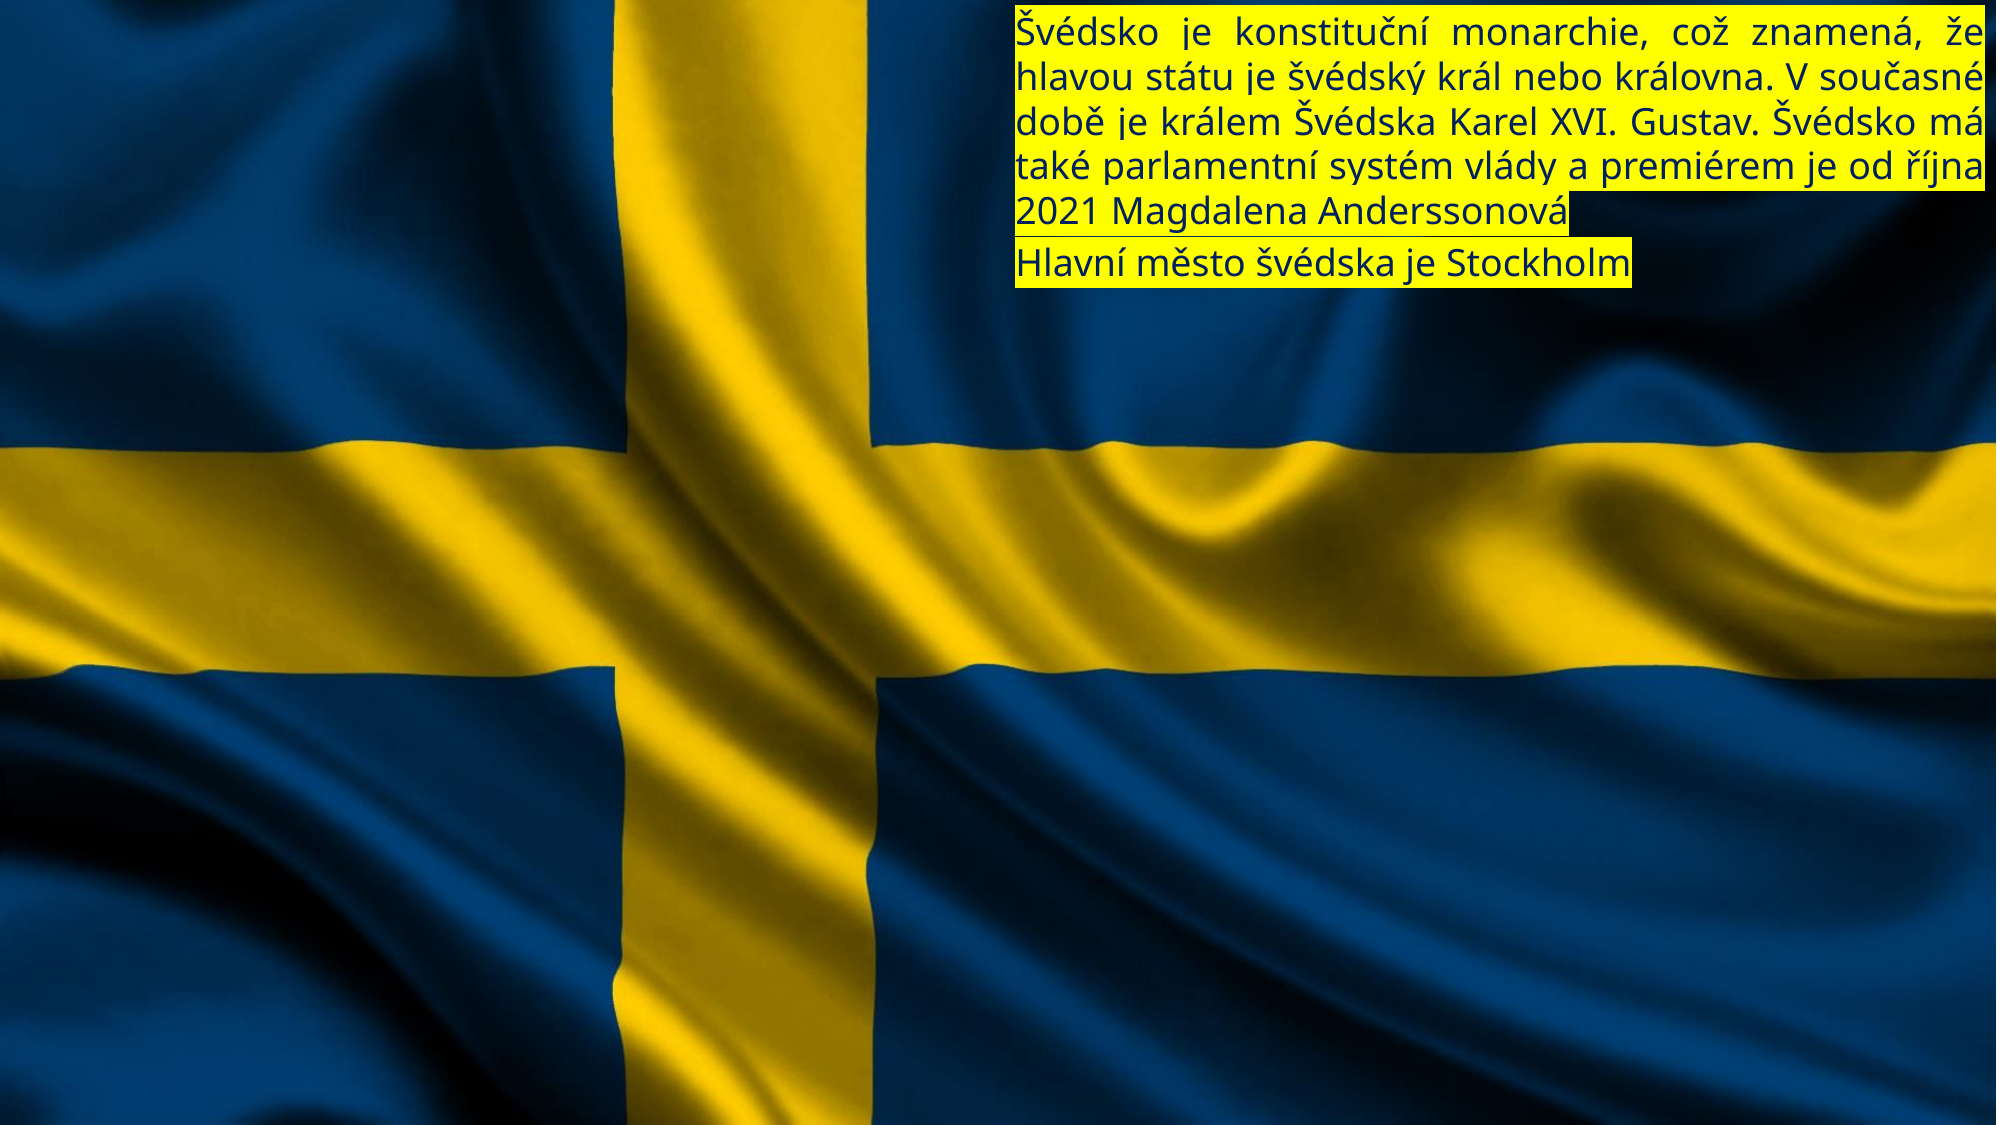

Švédsko je konstituční monarchie, což znamená, že hlavou státu je švédský král nebo královna. V současné době je králem Švédska Karel XVI. Gustav. Švédsko má také parlamentní systém vlády a premiérem je od října 2021 Magdalena Anderssonová
Hlavní město švédska je Stockholm